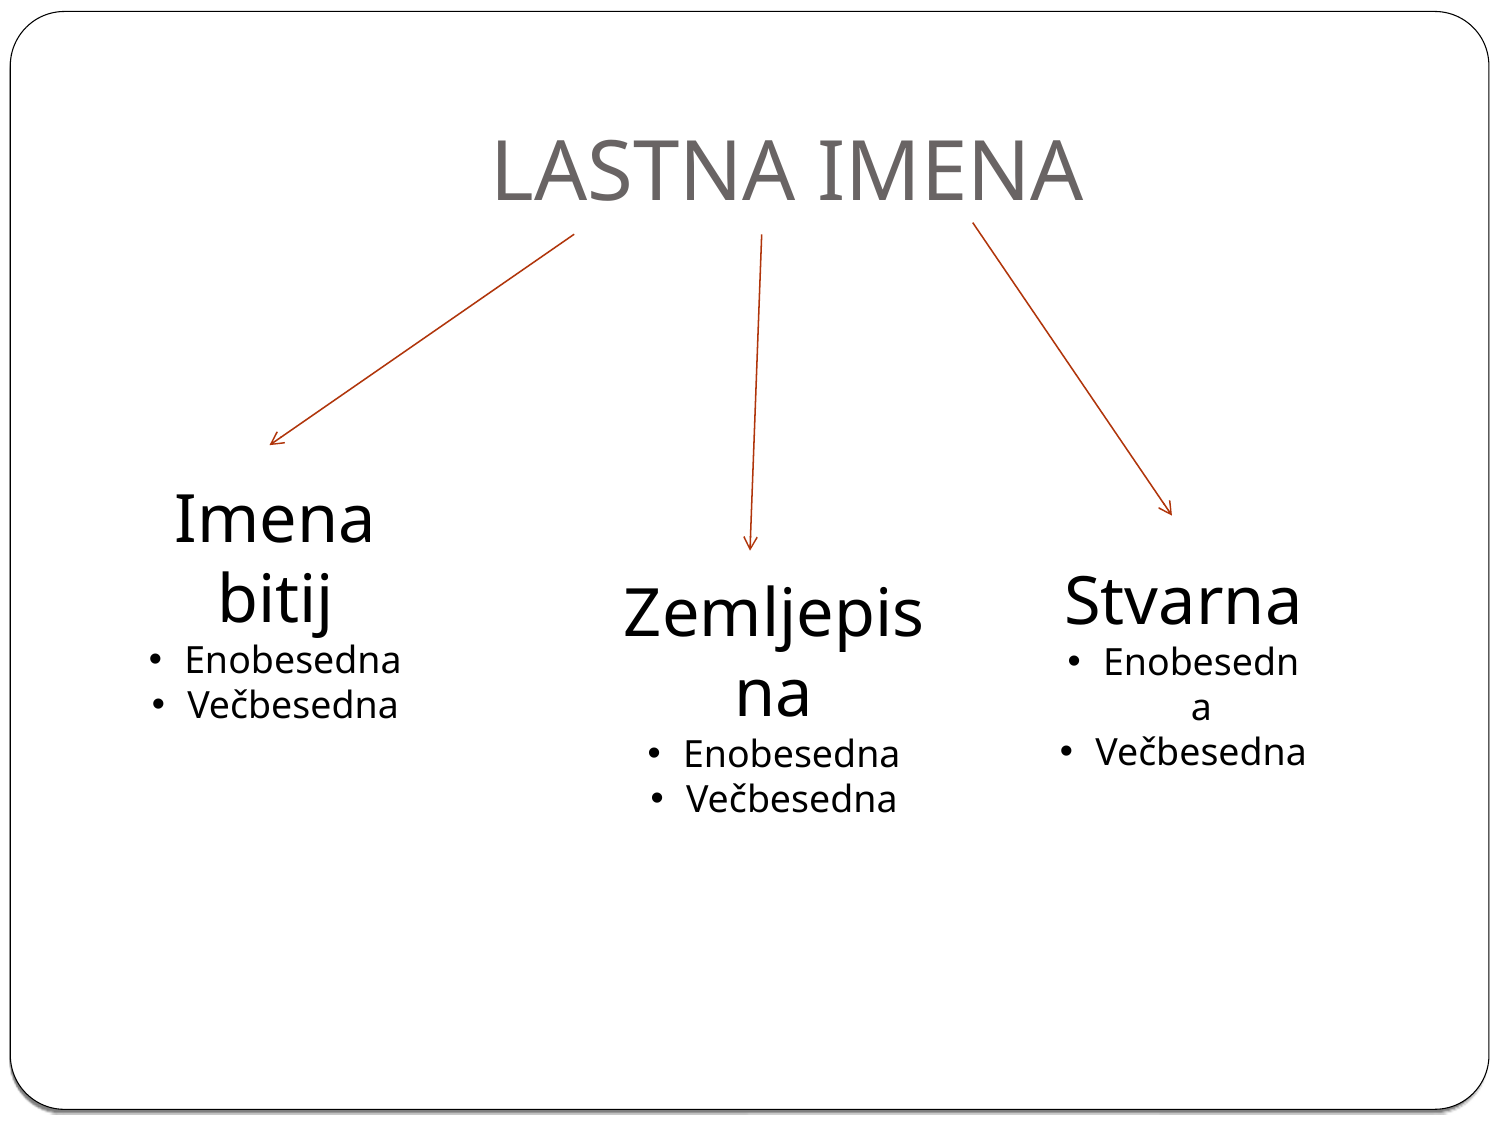

# LASTNA IMENA
Imena bitij
Enobesedna
Večbesedna
Stvarna
Enobesedna
Večbesedna
Zemljepisna
Enobesedna
Večbesedna